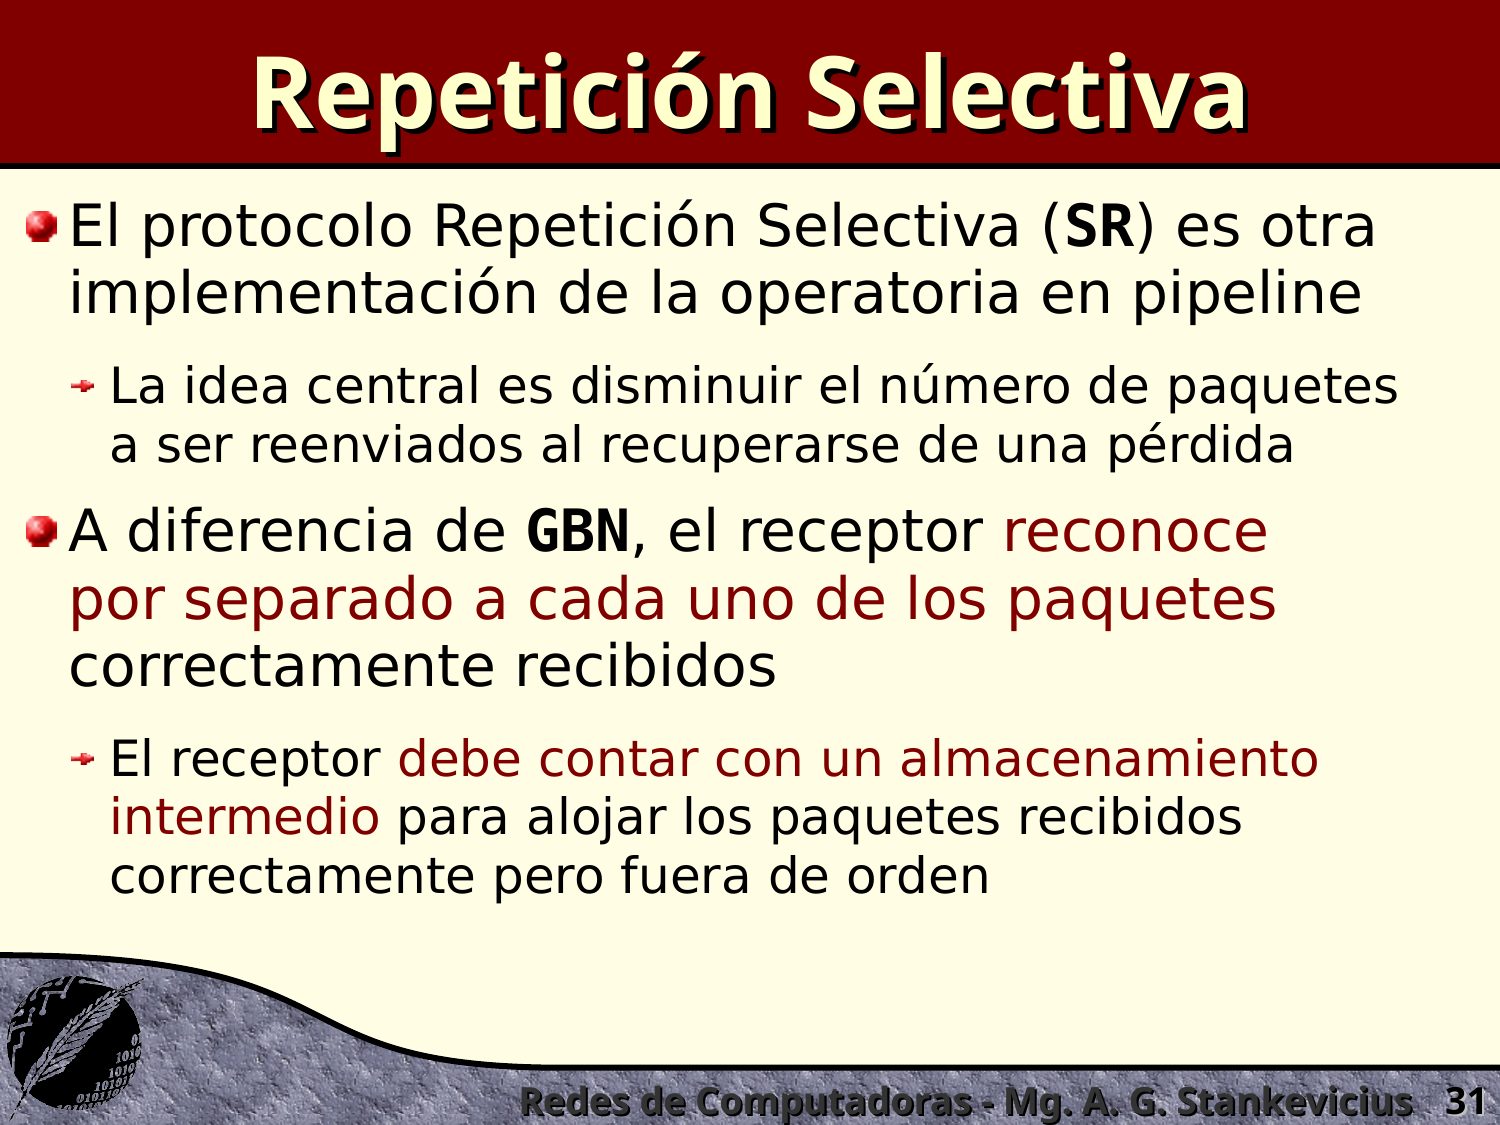

# Repetición Selectiva
El protocolo Repetición Selectiva (SR) es otra implementación de la operatoria en pipeline
La idea central es disminuir el número de paquetes
a ser reenviados al recuperarse de una pérdida
A diferencia de GBN, el receptor reconoce
por separado a cada uno de los paquetes correctamente recibidos
El receptor debe contar con un almacenamiento intermedio para alojar los paquetes recibidos correctamente pero fuera de orden
31